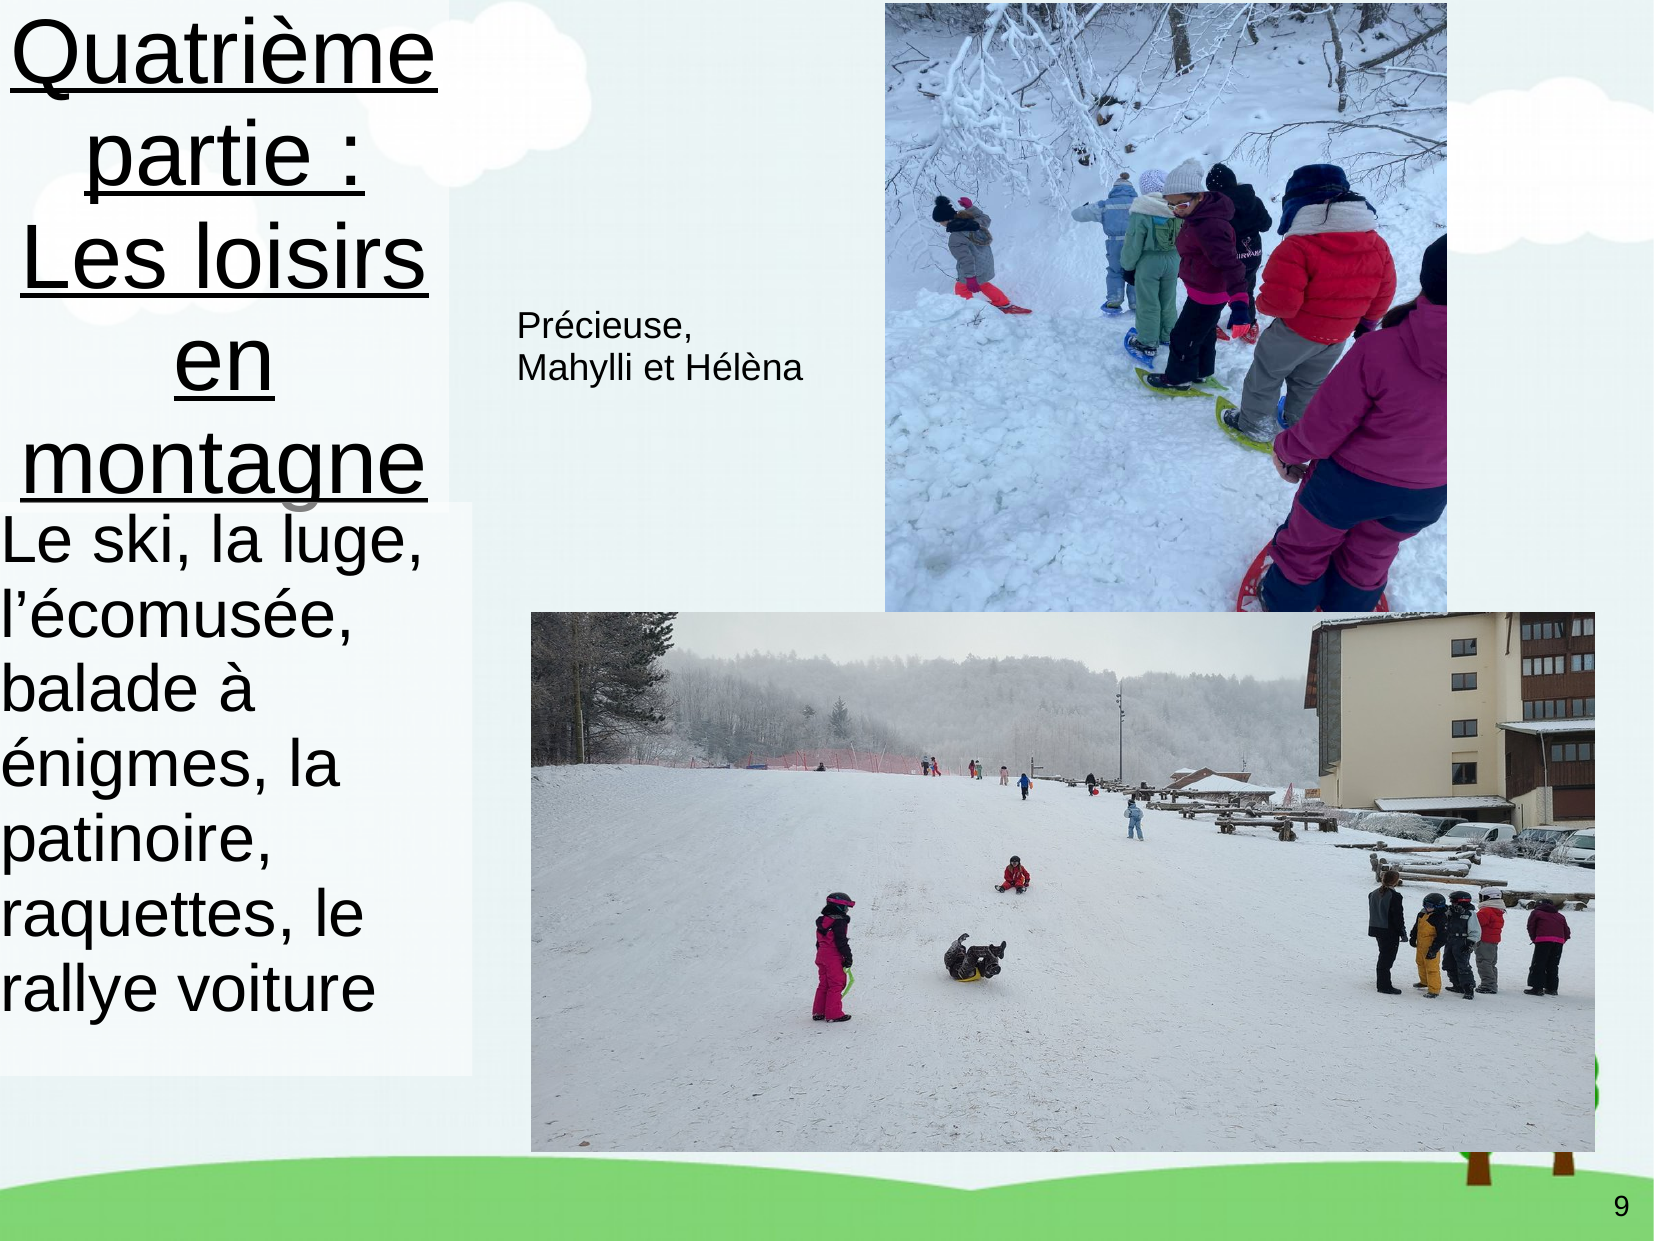

# Quatrième partie : Les loisirs en montagne
Précieuse,
Mahylli et Hélèna
Le ski, la luge, l’écomusée, balade à énigmes, la patinoire, raquettes, le rallye voiture
9